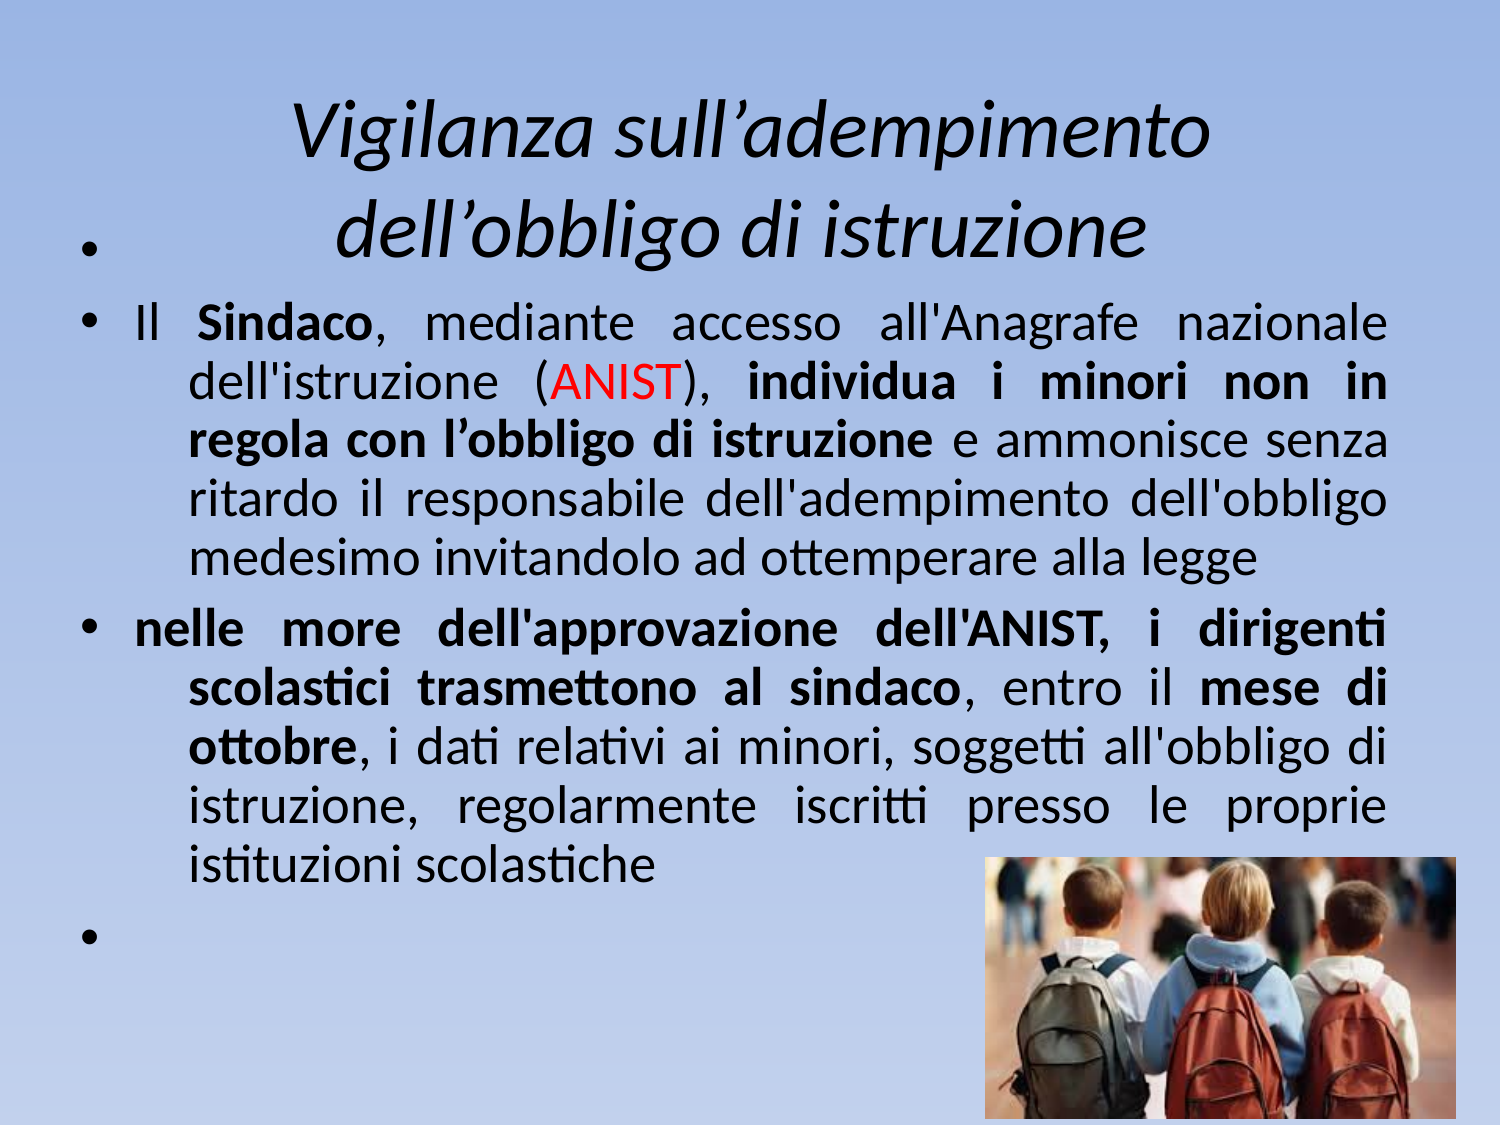

Vigilanza sull’adempimento dell’obbligo di istruzione
# Il Sindaco, mediante accesso all'Anagrafe nazionale dell'istruzione (ANIST), individua i minori non in regola con l’obbligo di istruzione e ammonisce senza ritardo il responsabile dell'adempimento dell'obbligo medesimo invitandolo ad ottemperare alla legge
nelle more dell'approvazione dell'ANIST, i dirigenti scolastici trasmettono al sindaco, entro il mese di ottobre, i dati relativi ai minori, soggetti all'obbligo di istruzione, regolarmente iscritti presso le proprie istituzioni scolastiche